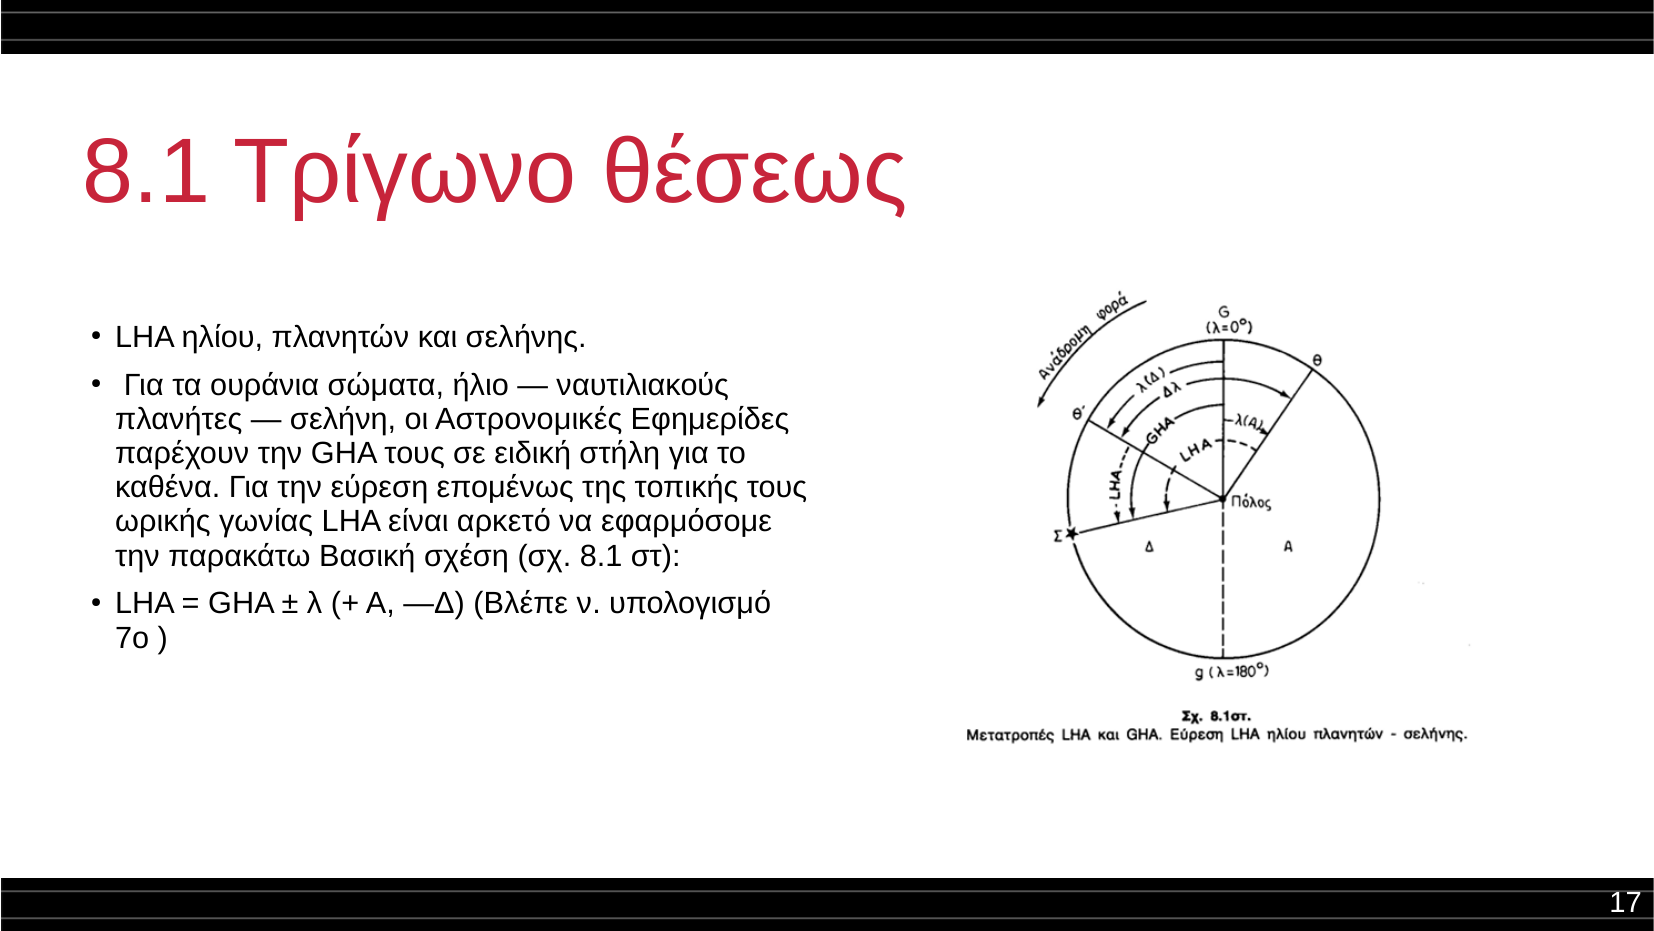

# 8.1 Τρίγωνο θέσεως
LΗΑ ηλίου, πλανητών και σελήνης.
 Για τα ουράνια σώματα, ήλιο — ναυτιλιακούς πλανήτες — σελήνη, οι Αστρονομικές Εφημερίδες παρέχουν την GHA τους σε ειδική στήλη για το καθένα. Για την εύρεση επομένως της τοπικής τους ωρικής γωνίας LΗΑ είναι αρκετό να εφαρμόσομε την παρακάτω Βασική σχέση (σχ. 8.1 στ):
LΗΑ = GΗΑ ± λ (+ Α, —Δ) (Βλέπε ν. υπολογισμό 7ο )